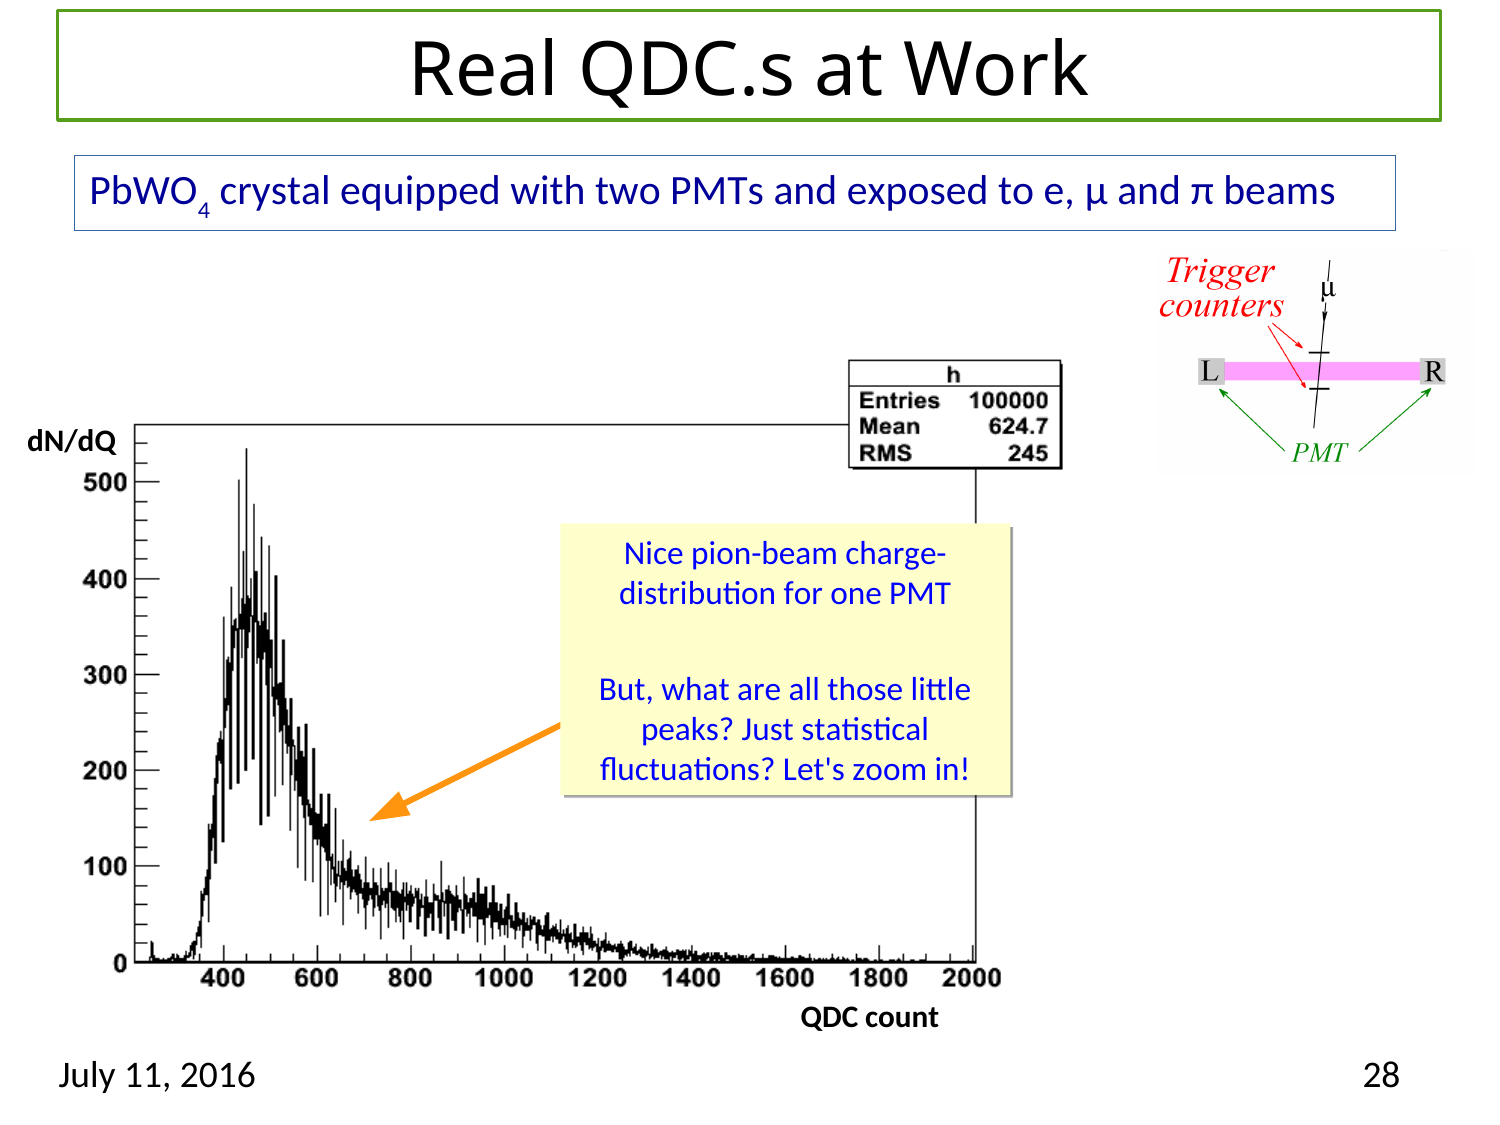

# Real QDC.s at Work
PbWO4 crystal equipped with two PMTs and exposed to e, μ and π beams
dN/dQ
QDC count
Nice pion-beam charge-distribution for one PMT
But, what are all those little peaks? Just statistical fluctuations? Let's zoom in!
28